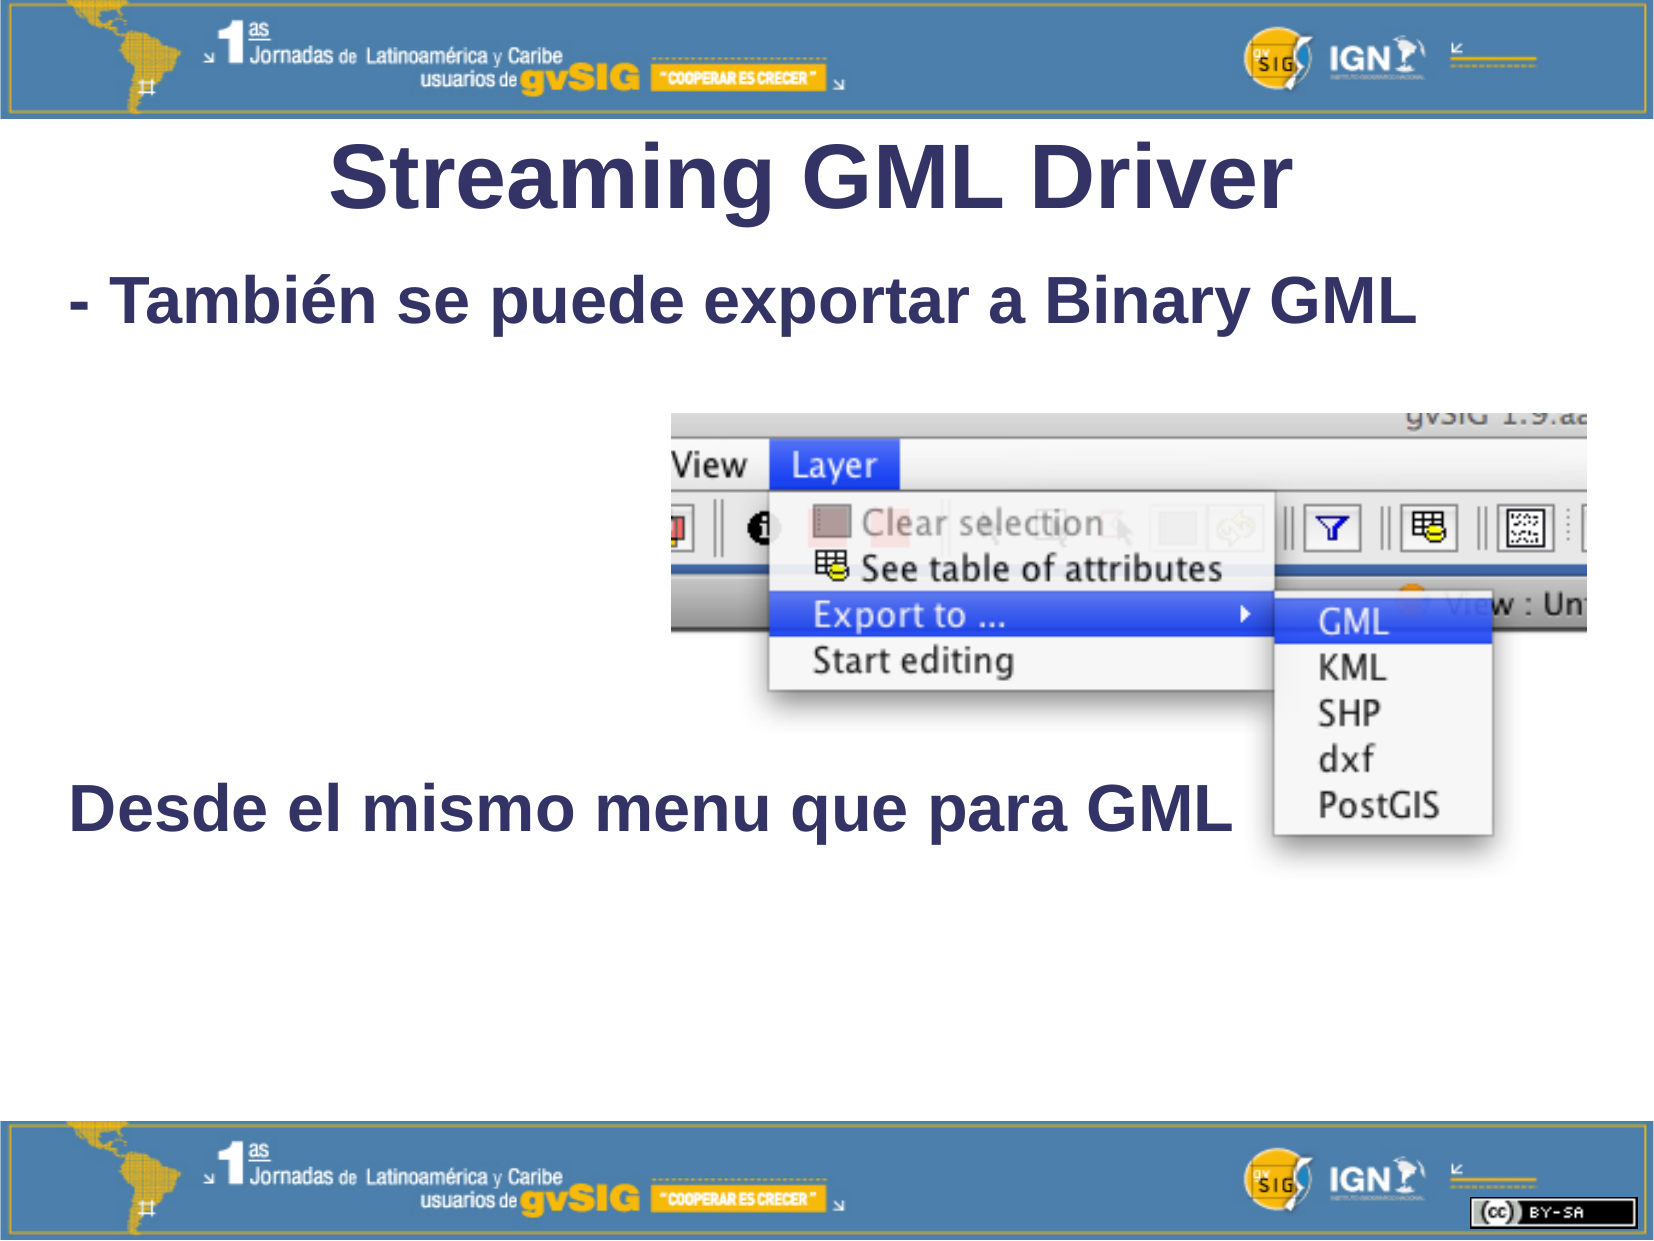

Streaming GML Driver
- También se puede exportar a Binary GML
Desde el mismo menu que para GML